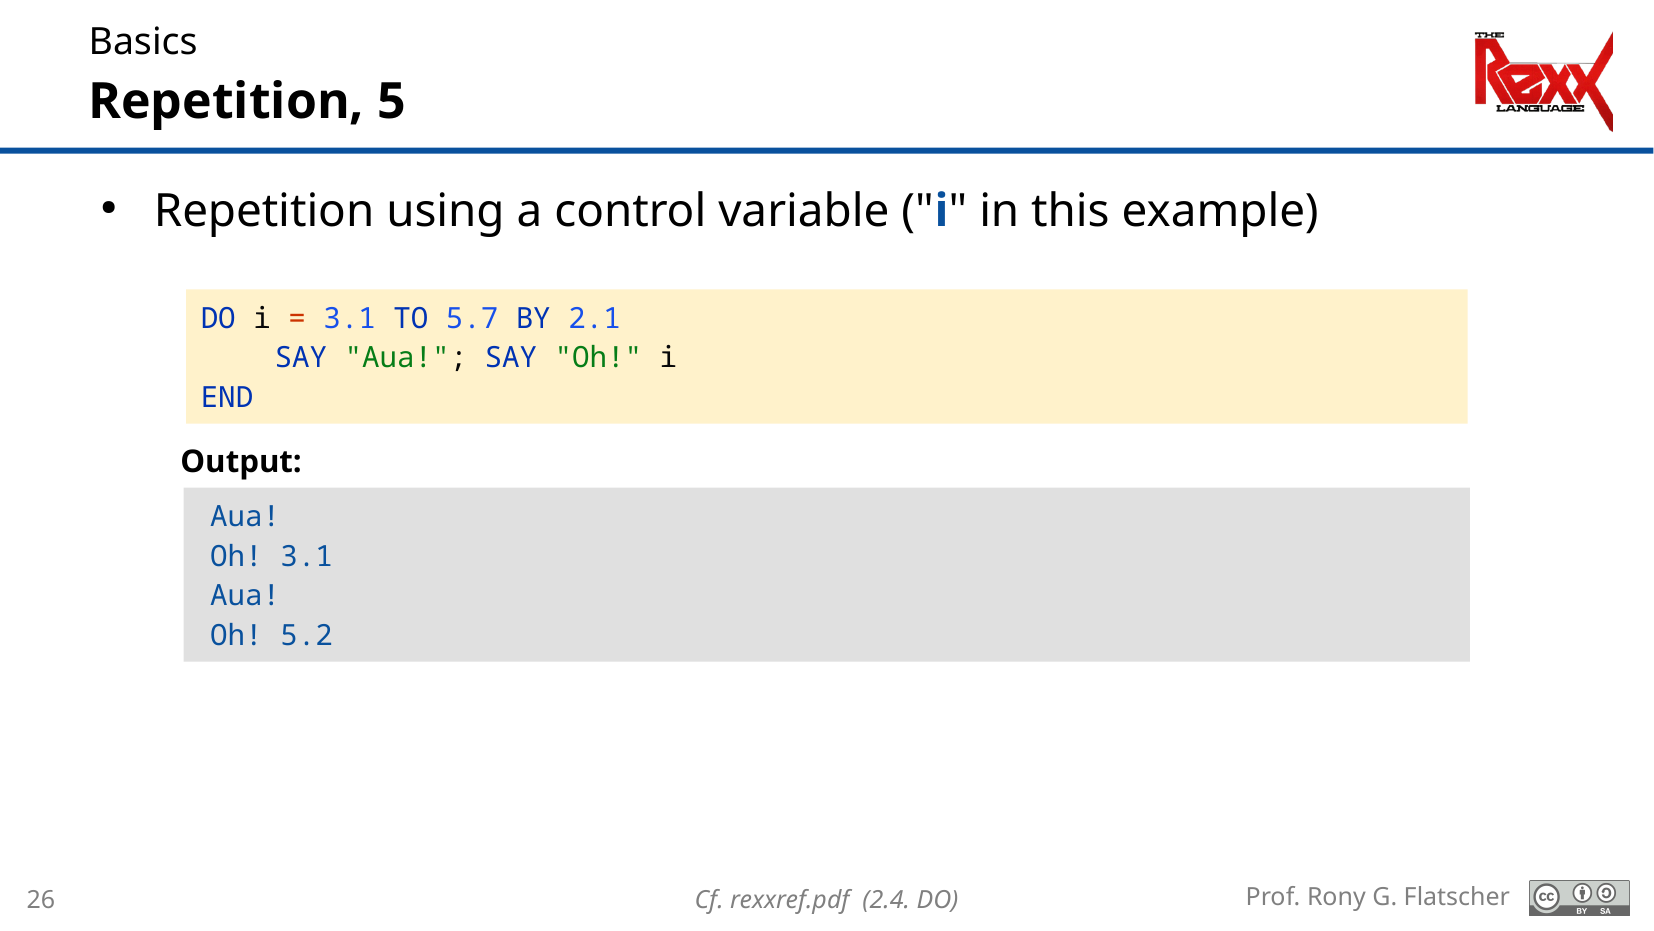

# Basics Repetition, 5
Repetition using a control variable ("i" in this example)
DO i = 3.1 TO 5.7 BY 2.1
	SAY "Aua!"; SAY "Oh!" i
END
Output:
Aua!
Oh! 3.1
Aua!
Oh! 5.2
Cf. rexxref.pdf (2.4. DO)